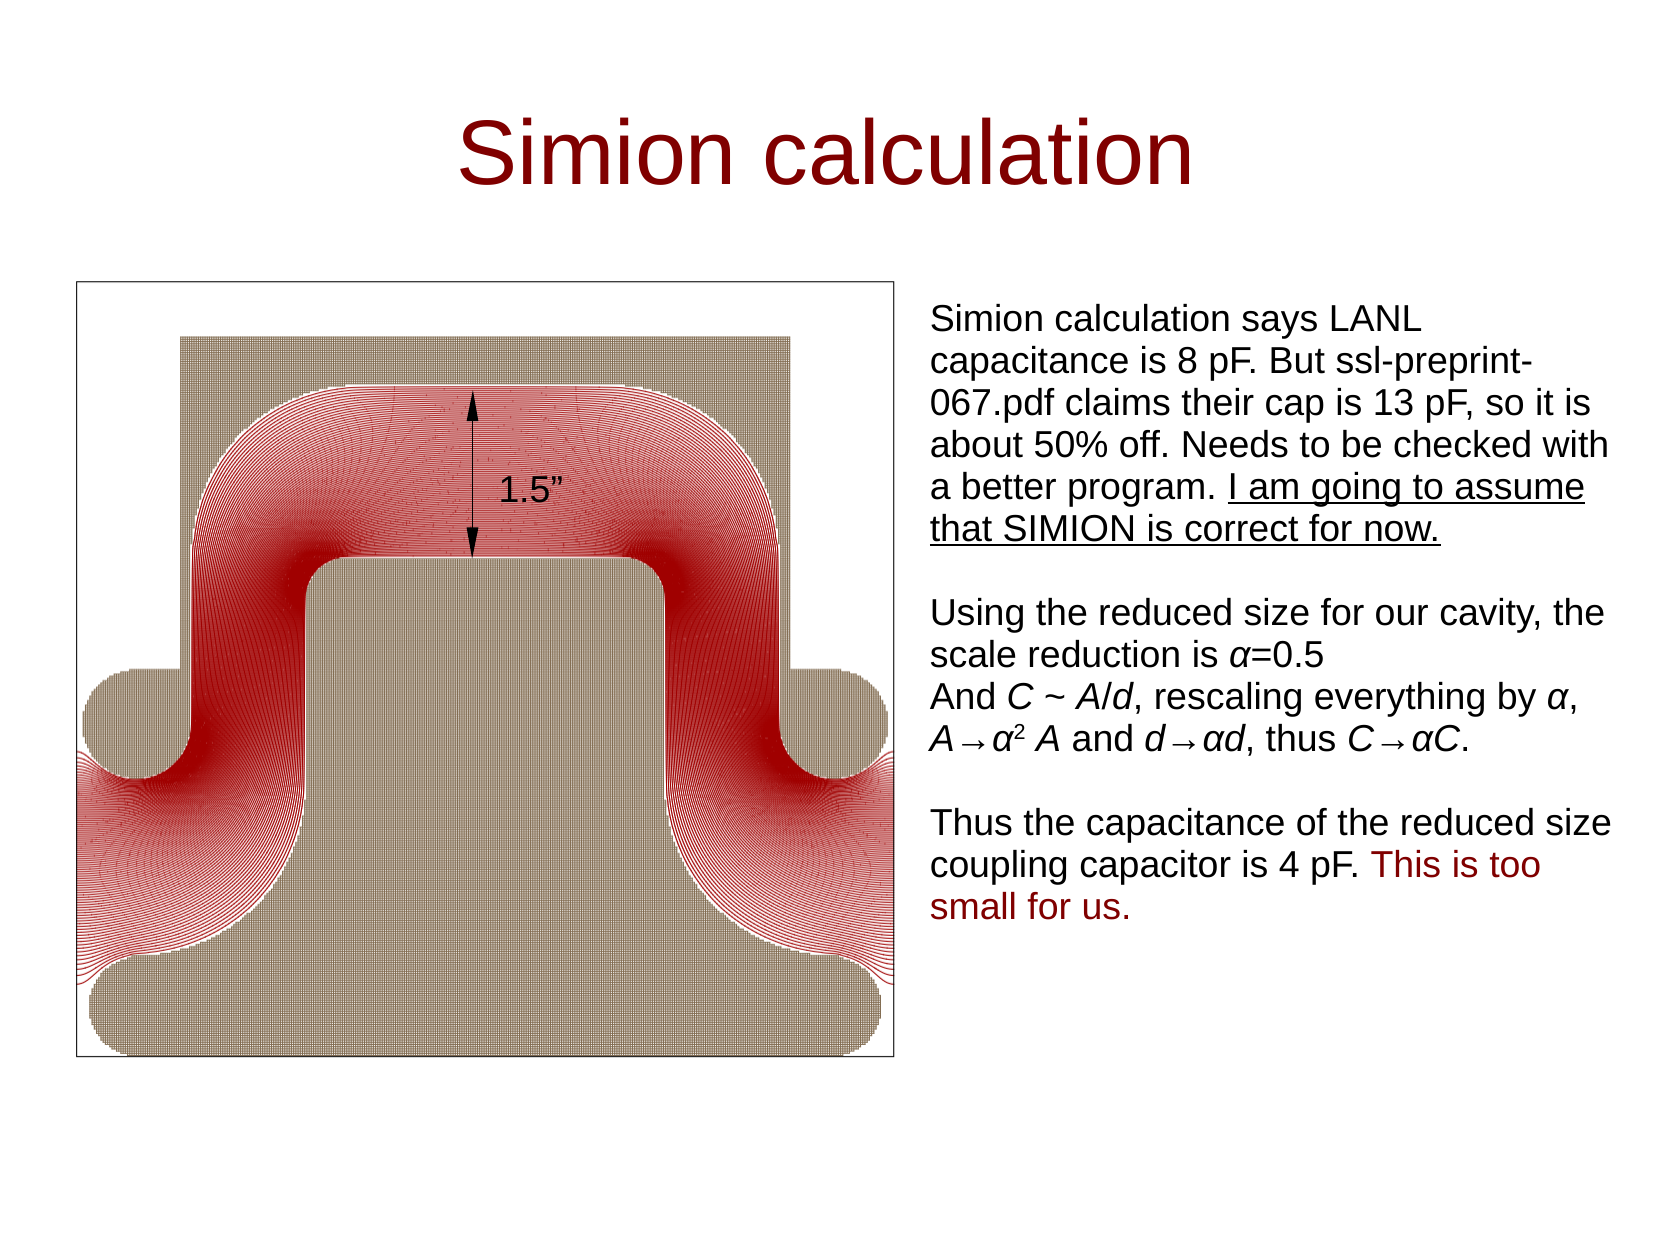

# Simion calculation
Simion calculation says LANL capacitance is 8 pF. But ssl-preprint-067.pdf claims their cap is 13 pF, so it is about 50% off. Needs to be checked with a better program. I am going to assume that SIMION is correct for now.
Using the reduced size for our cavity, the scale reduction is α=0.5
And C ~ A/d, rescaling everything by α, A→α2 A and d→αd, thus C→αC.
Thus the capacitance of the reduced size coupling capacitor is 4 pF. This is too small for us.
1.5”